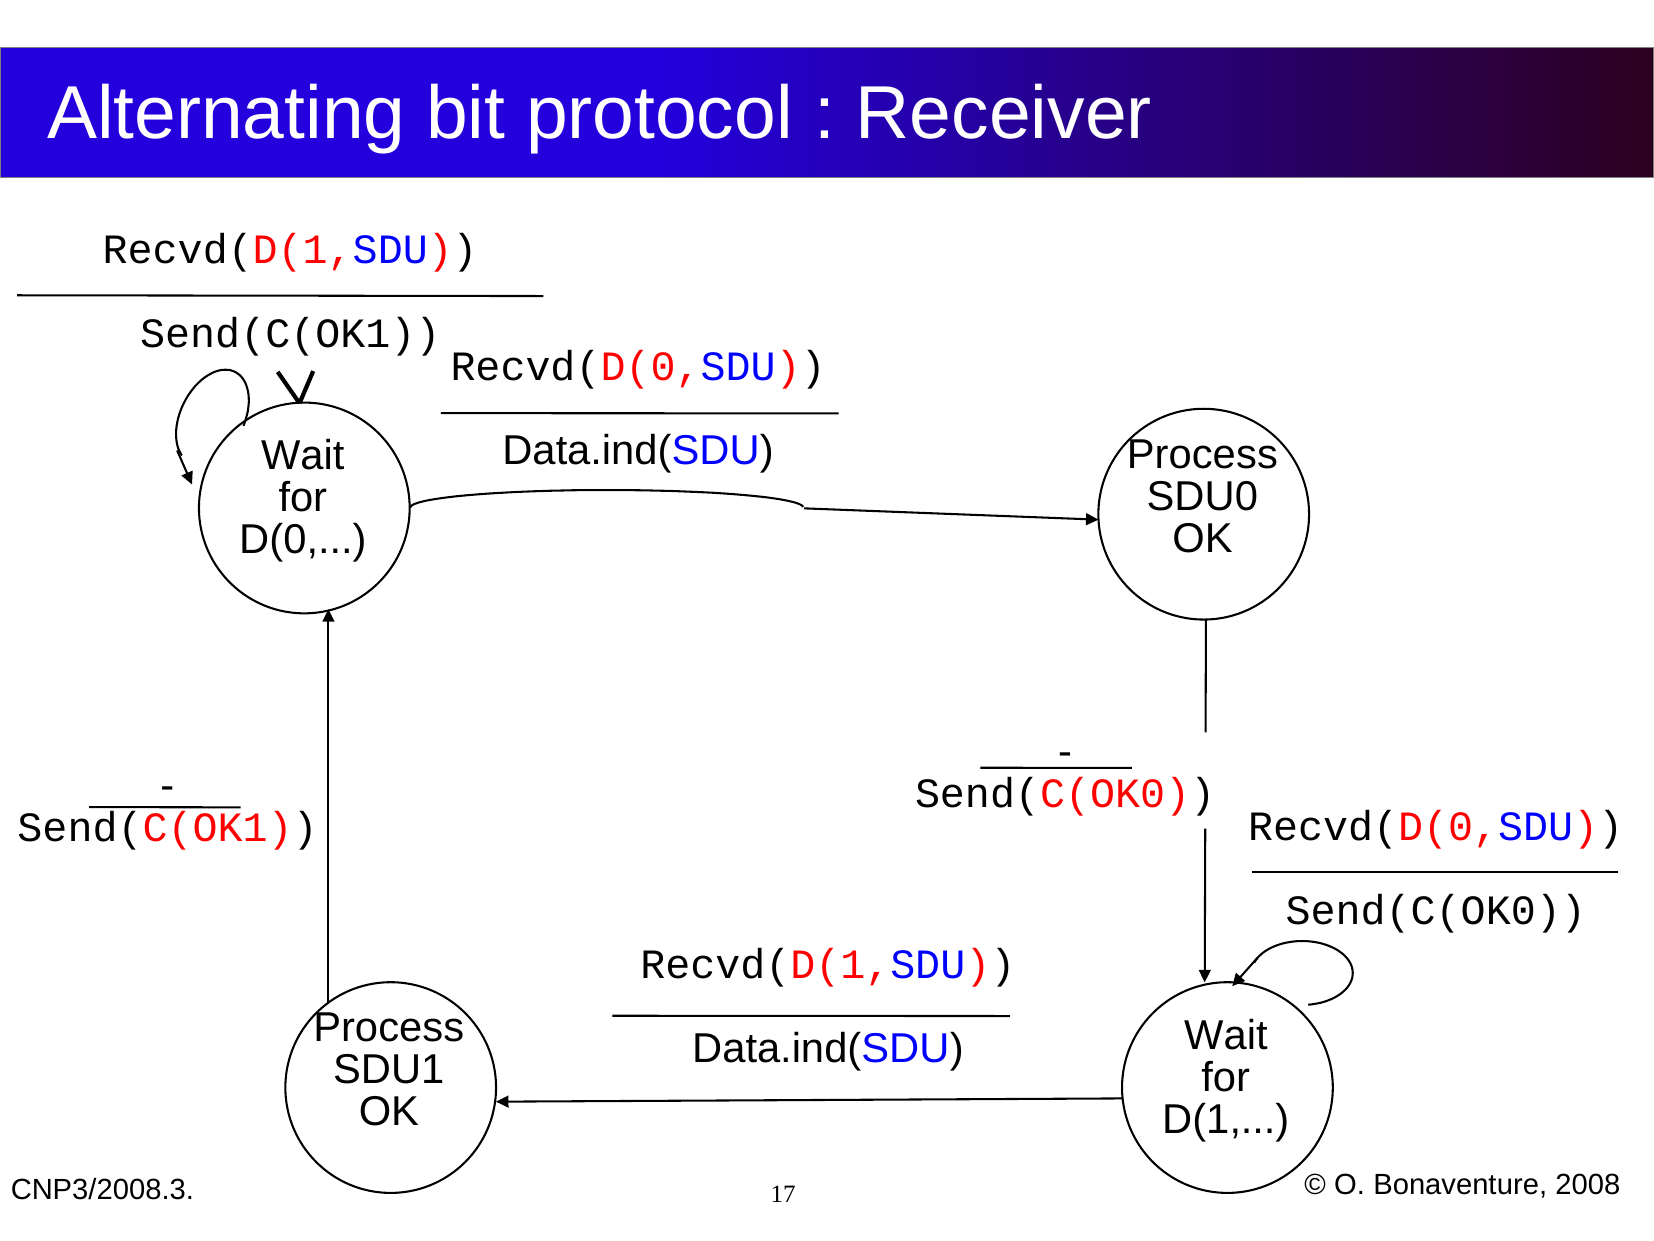

# Alternating bit protocol : Receiver
Recvd(D(1,SDU))
Send(C(OK1))
Recvd(D(0,SDU))
Data.ind(SDU)
Process
SDU0
OK
Wait
for
D(0,...)
-
Send(C(OK0))
-
Send(C(OK1))
Recvd(D(0,SDU))
Send(C(OK0))
Recvd(D(1,SDU))
Data.ind(SDU)
Process
SDU1
OK
Wait
for
D(1,...)
© O. Bonaventure, 2008
CNP3/2008.3.